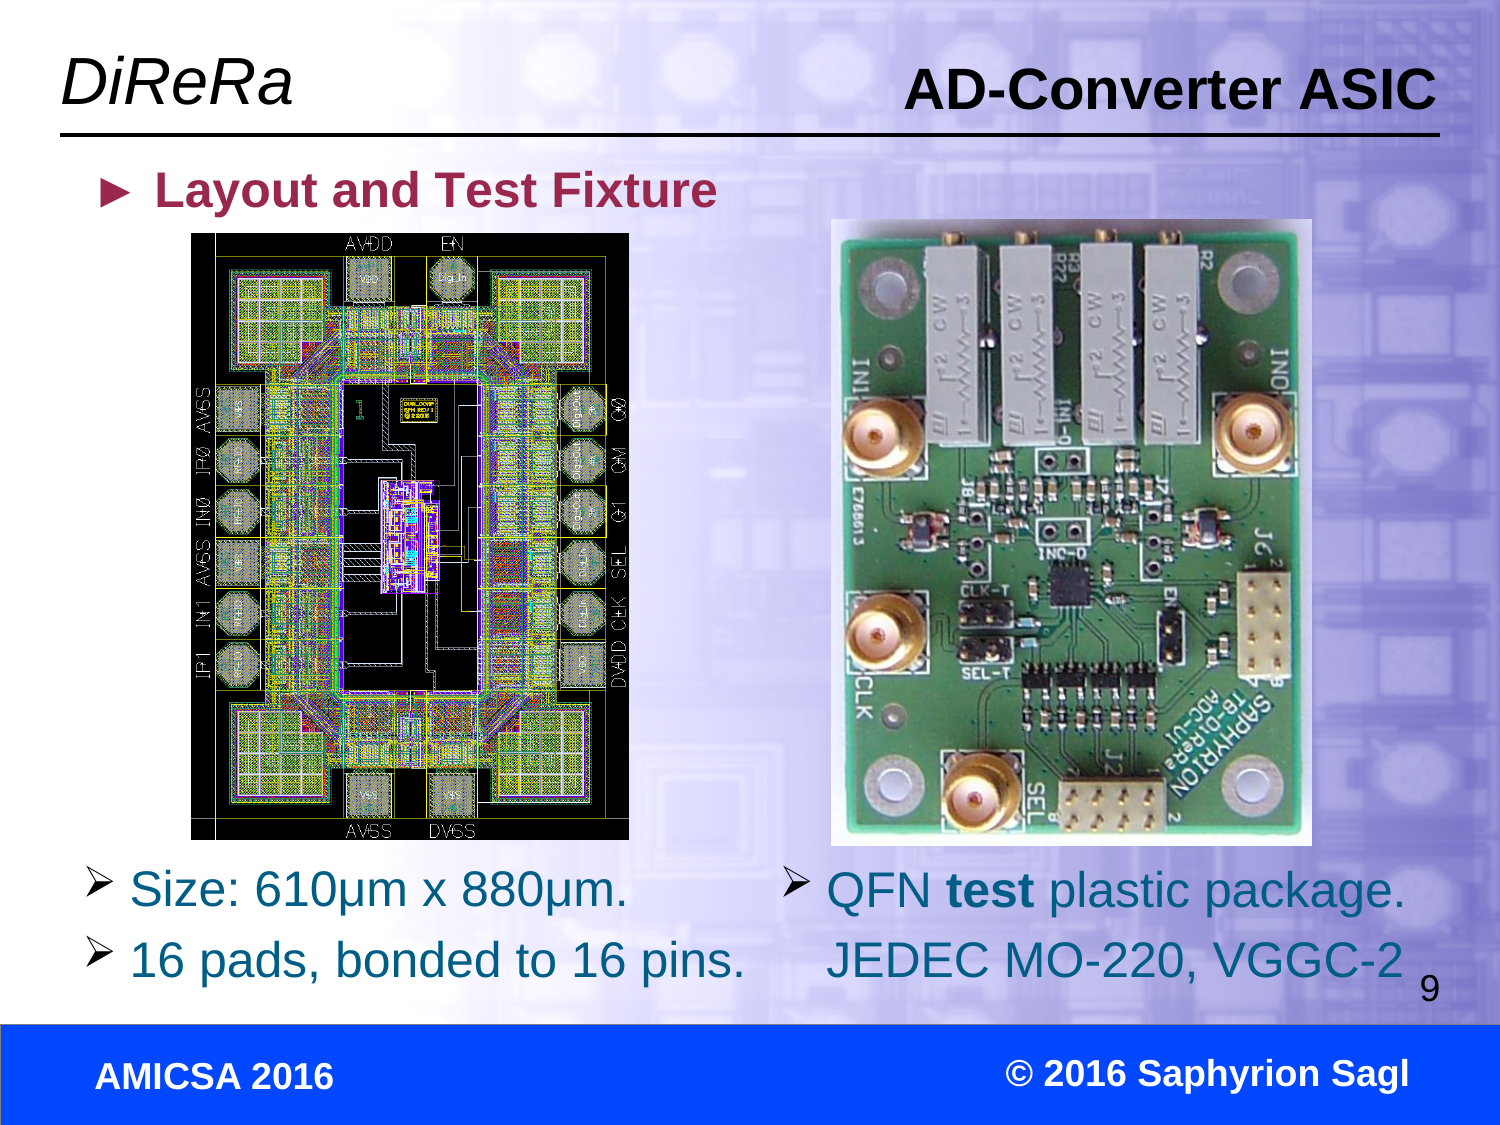

AD-Converter ASIC
► Layout and Test Fixture
Size: 610μm x 880μm.
16 pads, bonded to 16 pins.
QFN test plastic package.
JEDEC MO-220, VGGC-2
9
AMICSA 2016